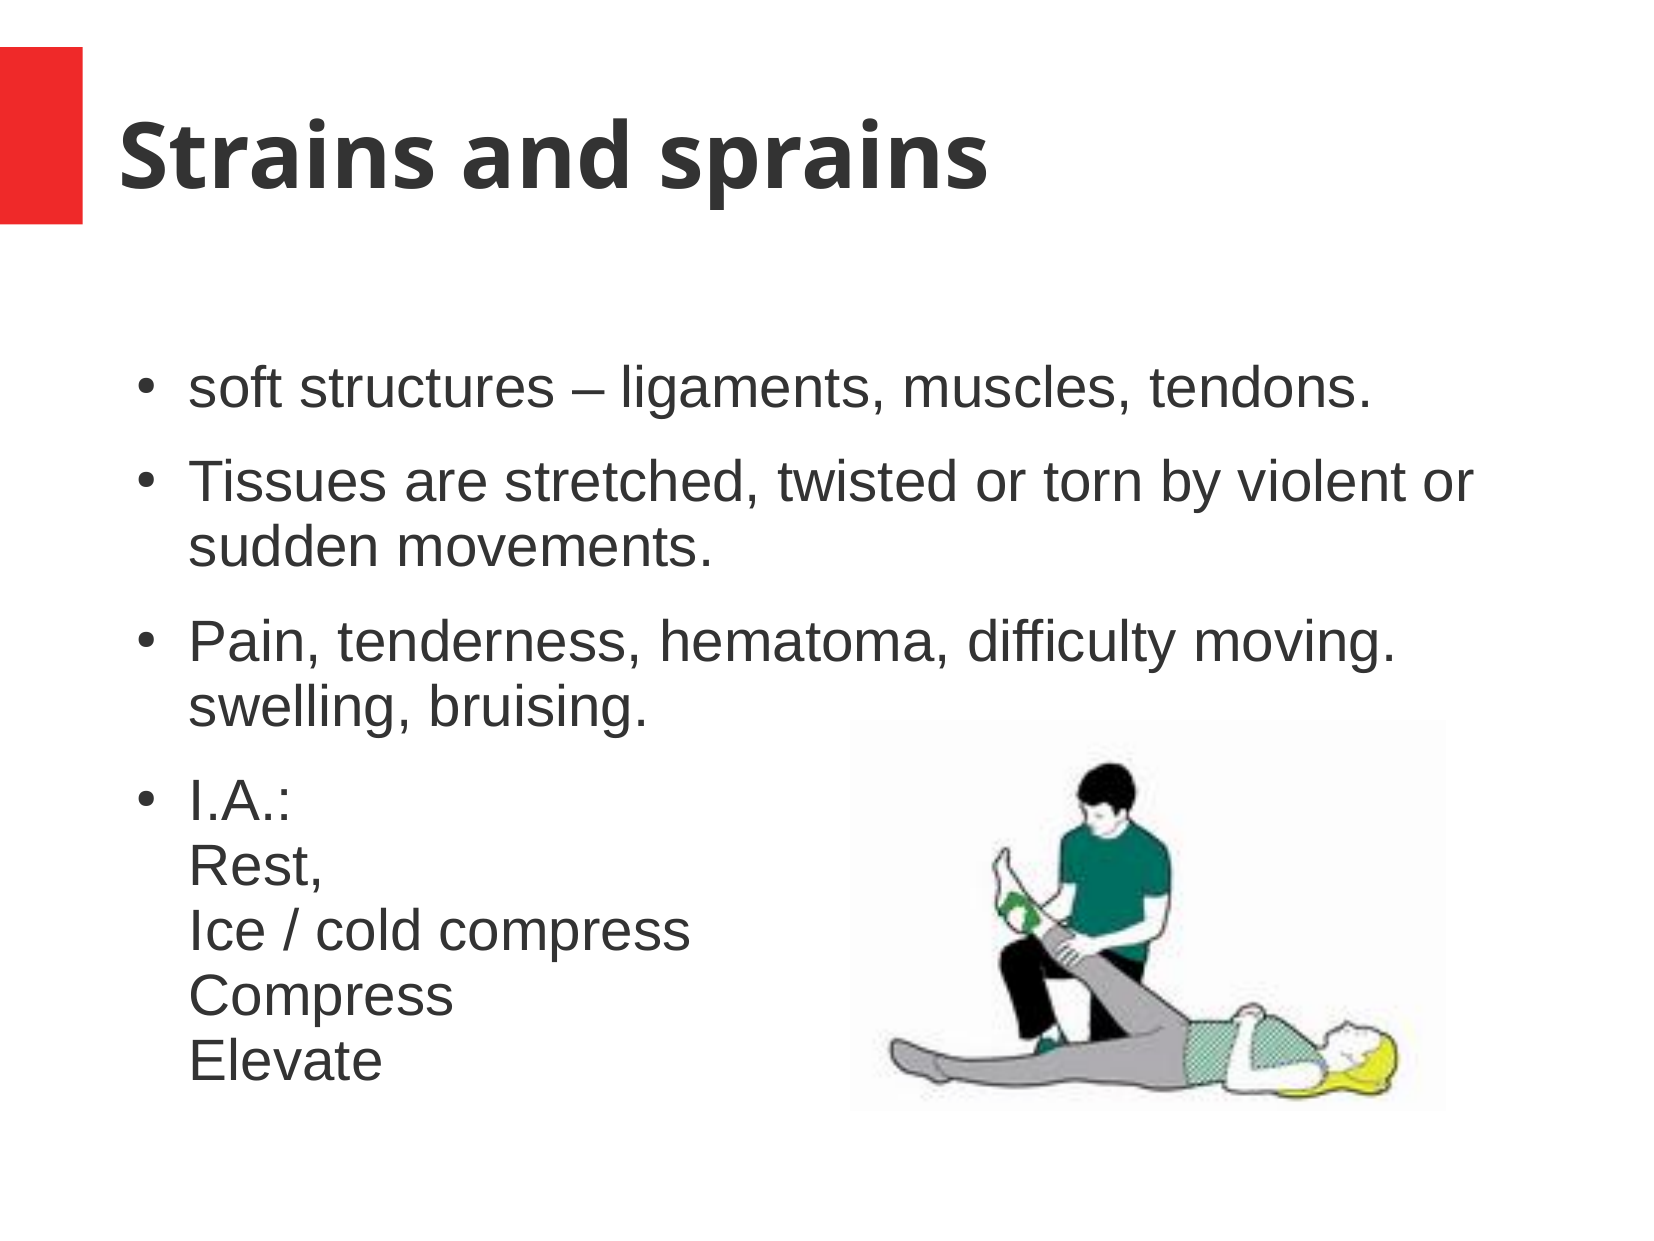

# Strains and sprains
soft structures – ligaments, muscles, tendons.
Tissues are stretched, twisted or torn by violent or sudden movements.
Pain, tenderness, hematoma, difficulty moving. swelling, bruising.
I.A.:
Rest,
Ice / cold compress
Compress
Elevate